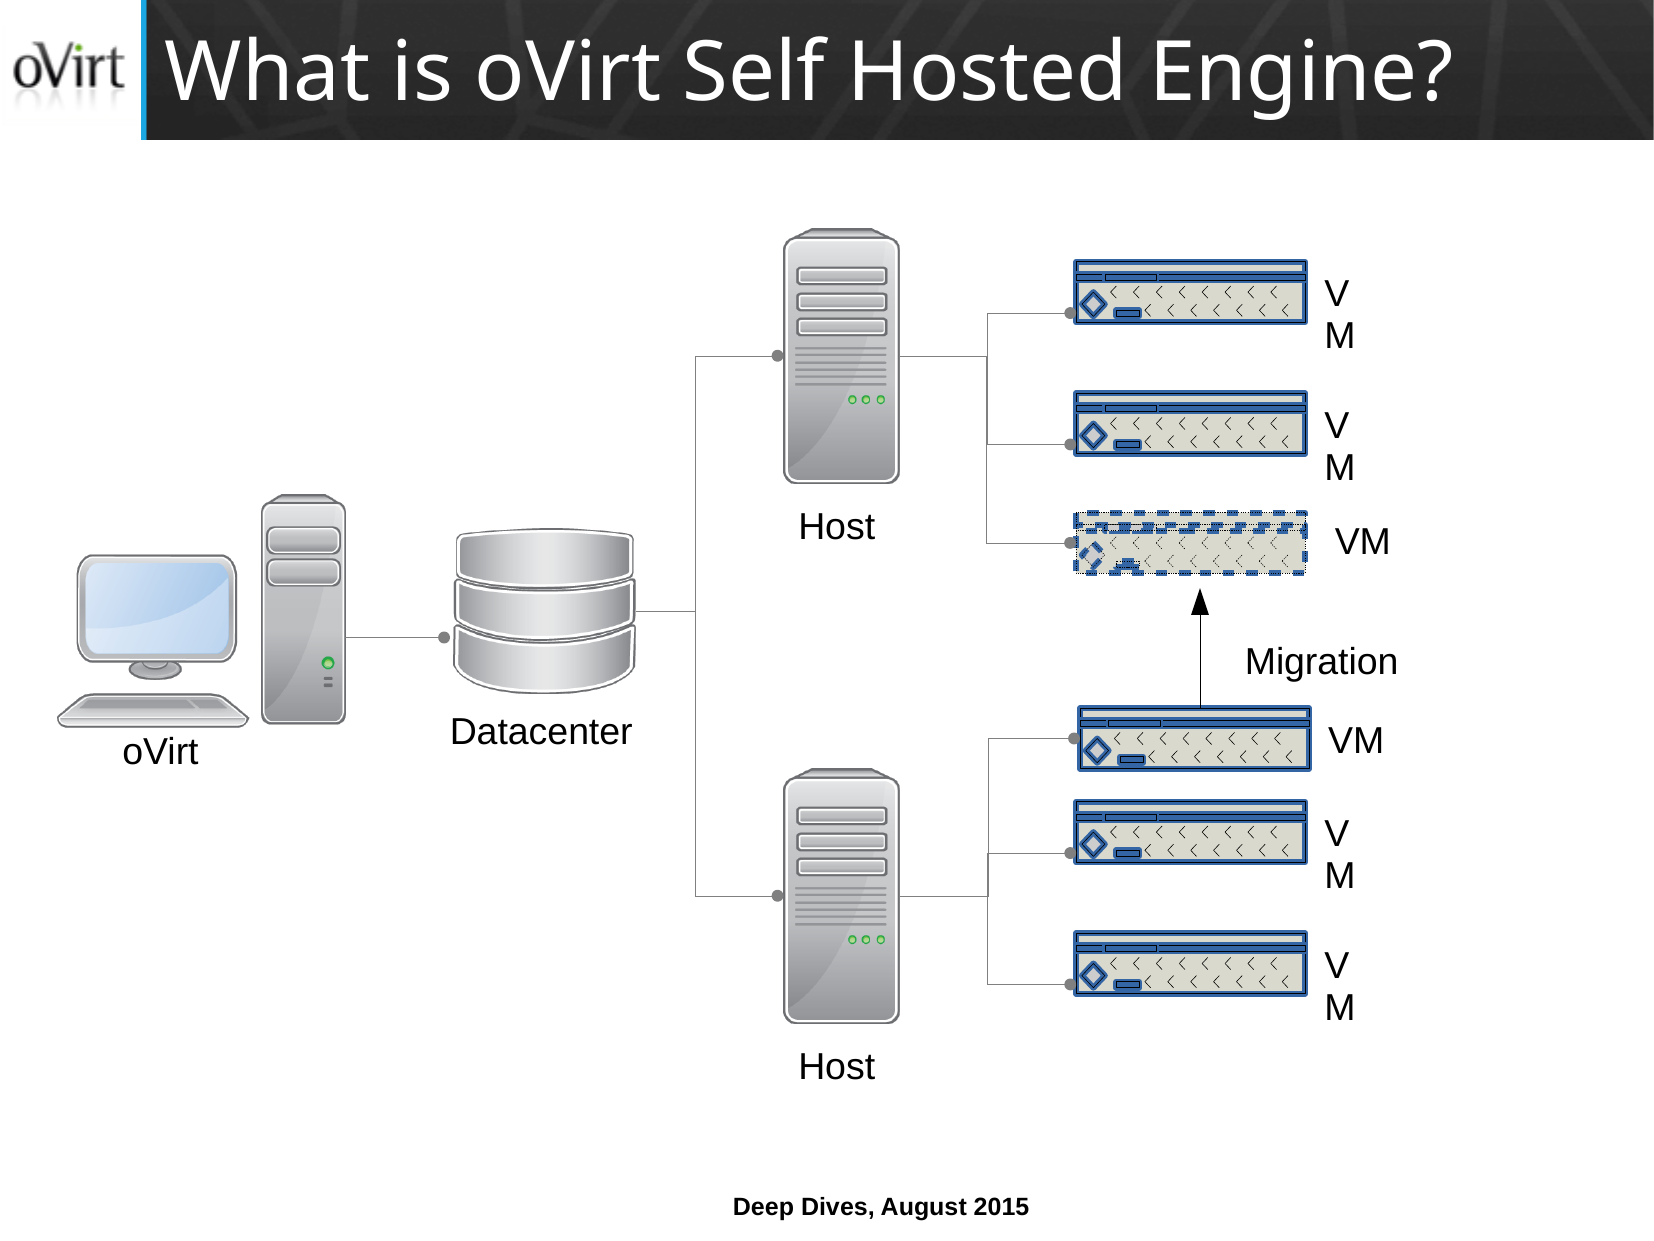

# What is oVirt Self Hosted Engine?
VM
VM
Host
VM
Datacenter
Migration
VM
VM
VM
Host
oVirt